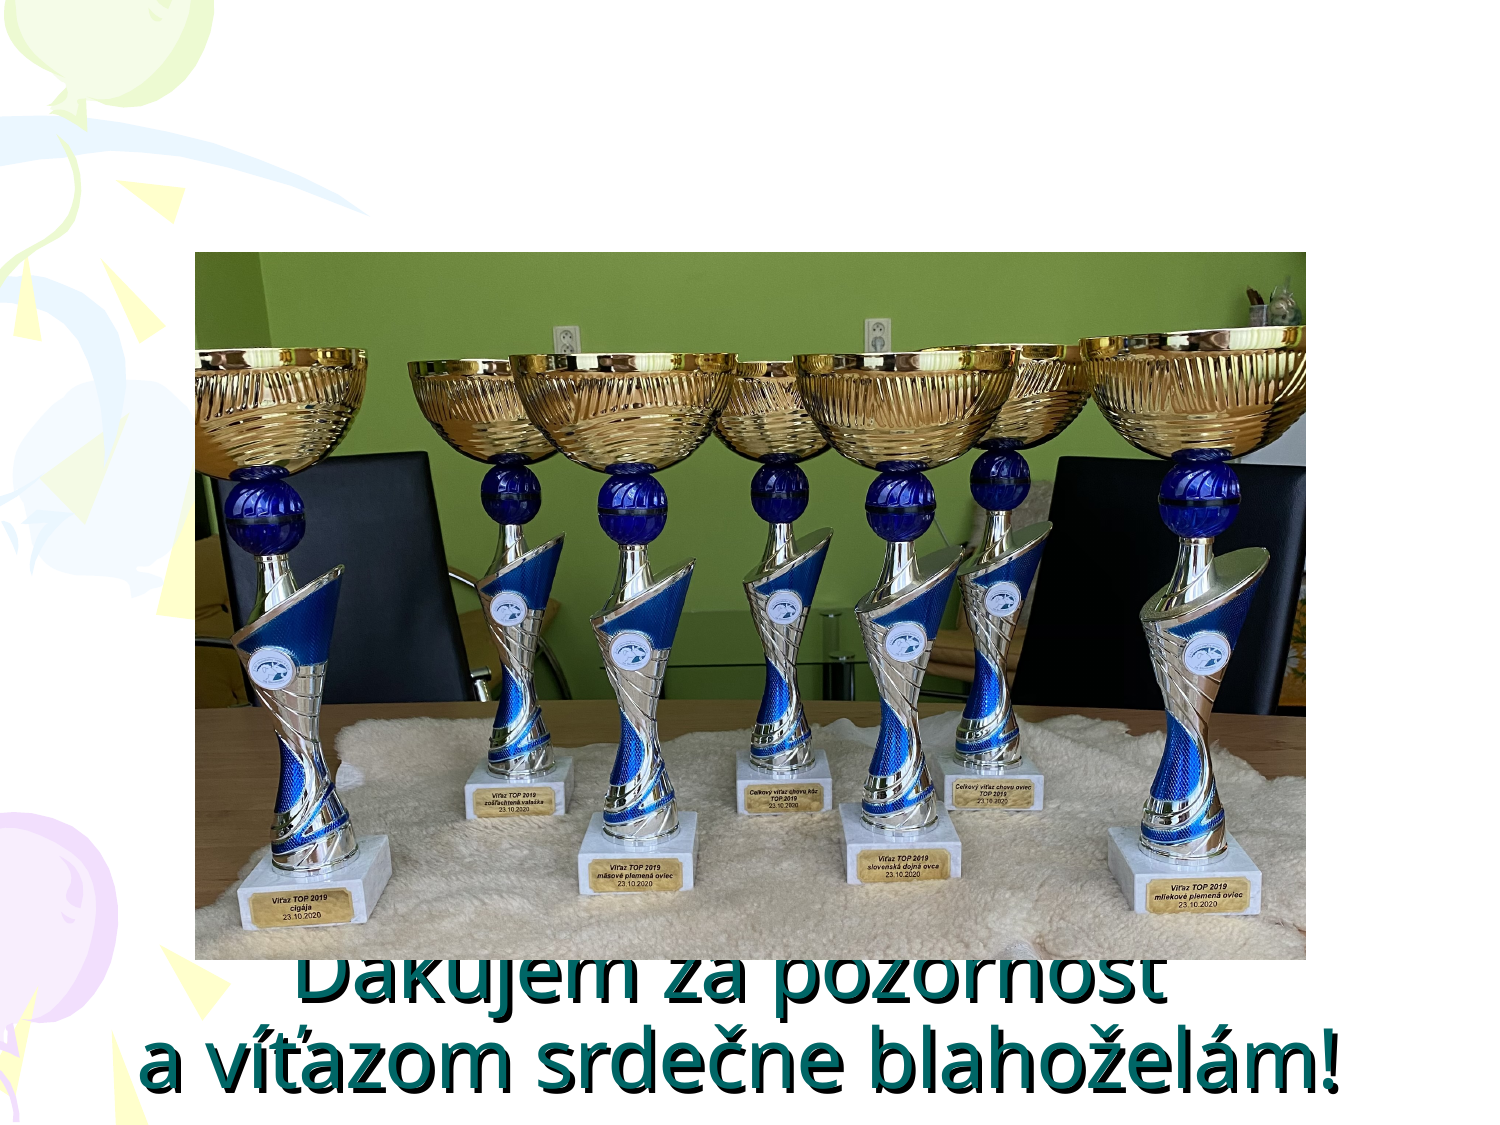

Ďakujem za pozornosť
a víťazom srdečne blahoželám!
Kompletné výsledky budú zverejnené na www.zchok.sk a v časopise „Chov oviec a kôz“